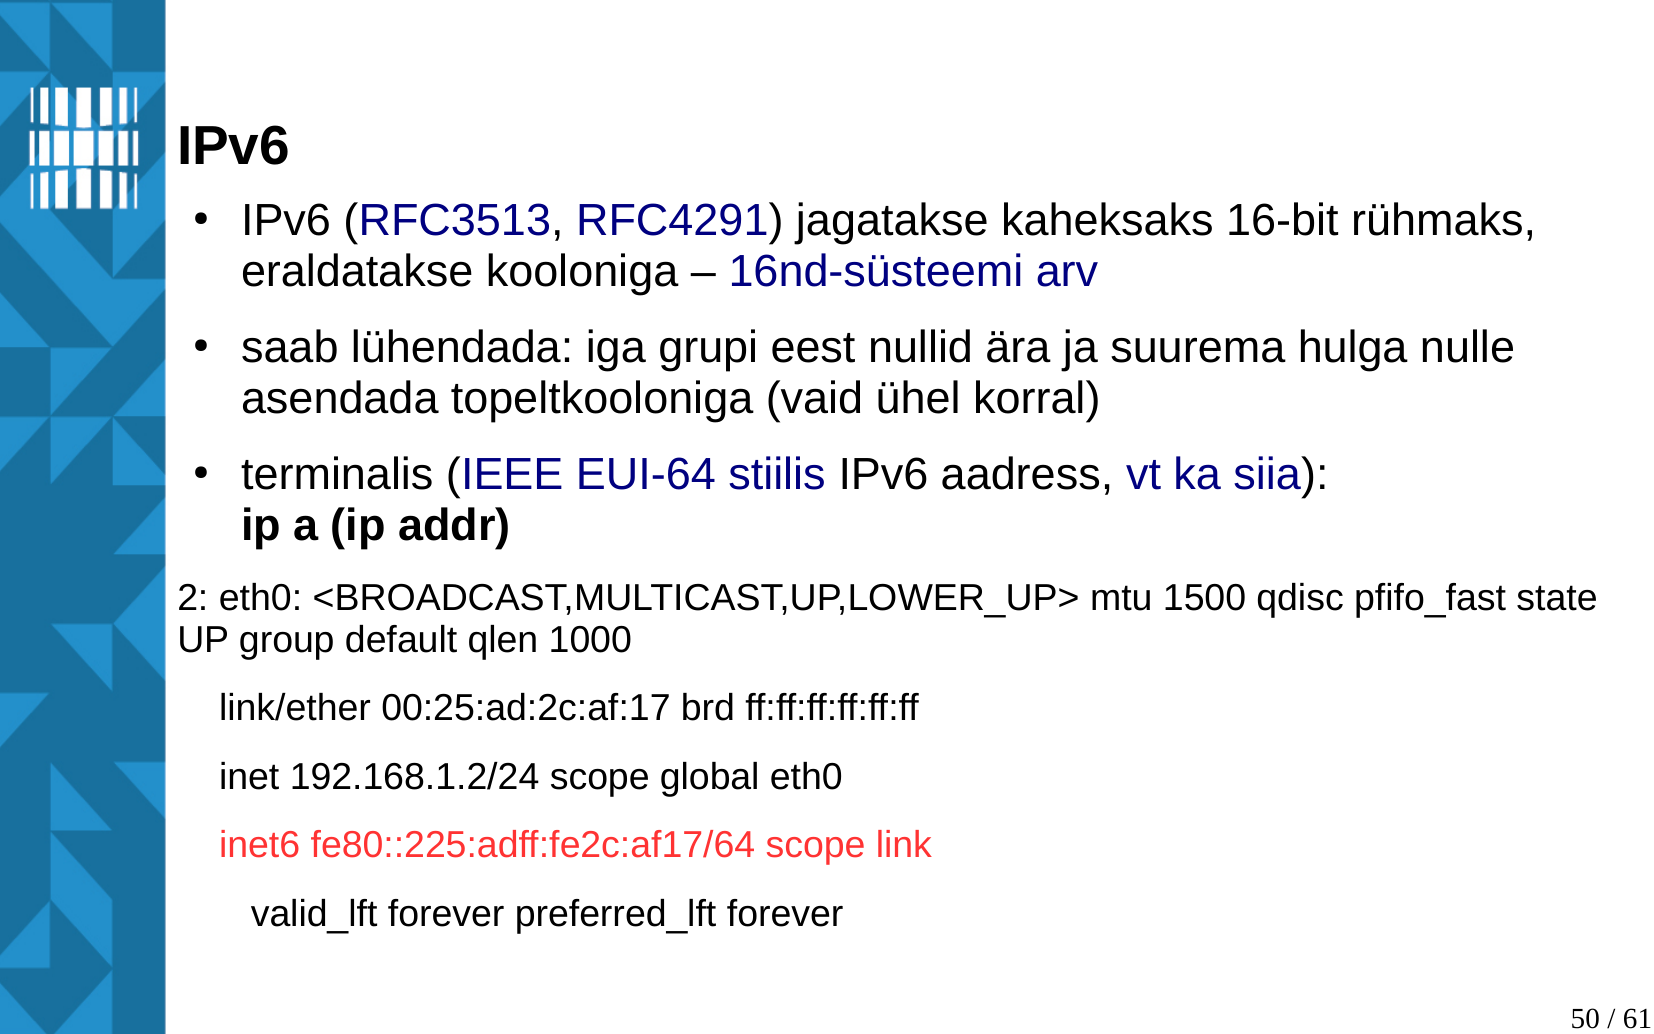

# IPv6
IPv6 (RFC3513, RFC4291) jagatakse kaheksaks 16-bit rühmaks, eraldatakse kooloniga – 16nd-süsteemi arv
saab lühendada: iga grupi eest nullid ära ja suurema hulga nulle asendada topeltkooloniga (vaid ühel korral)
terminalis (IEEE EUI-64 stiilis IPv6 aadress, vt ka siia):
ip a (ip addr)
2: eth0: <BROADCAST,MULTICAST,UP,LOWER_UP> mtu 1500 qdisc pfifo_fast state UP group default qlen 1000
 link/ether 00:25:ad:2c:af:17 brd ff:ff:ff:ff:ff:ff
 inet 192.168.1.2/24 scope global eth0
 inet6 fe80::225:adff:fe2c:af17/64 scope link
 valid_lft forever preferred_lft forever
50